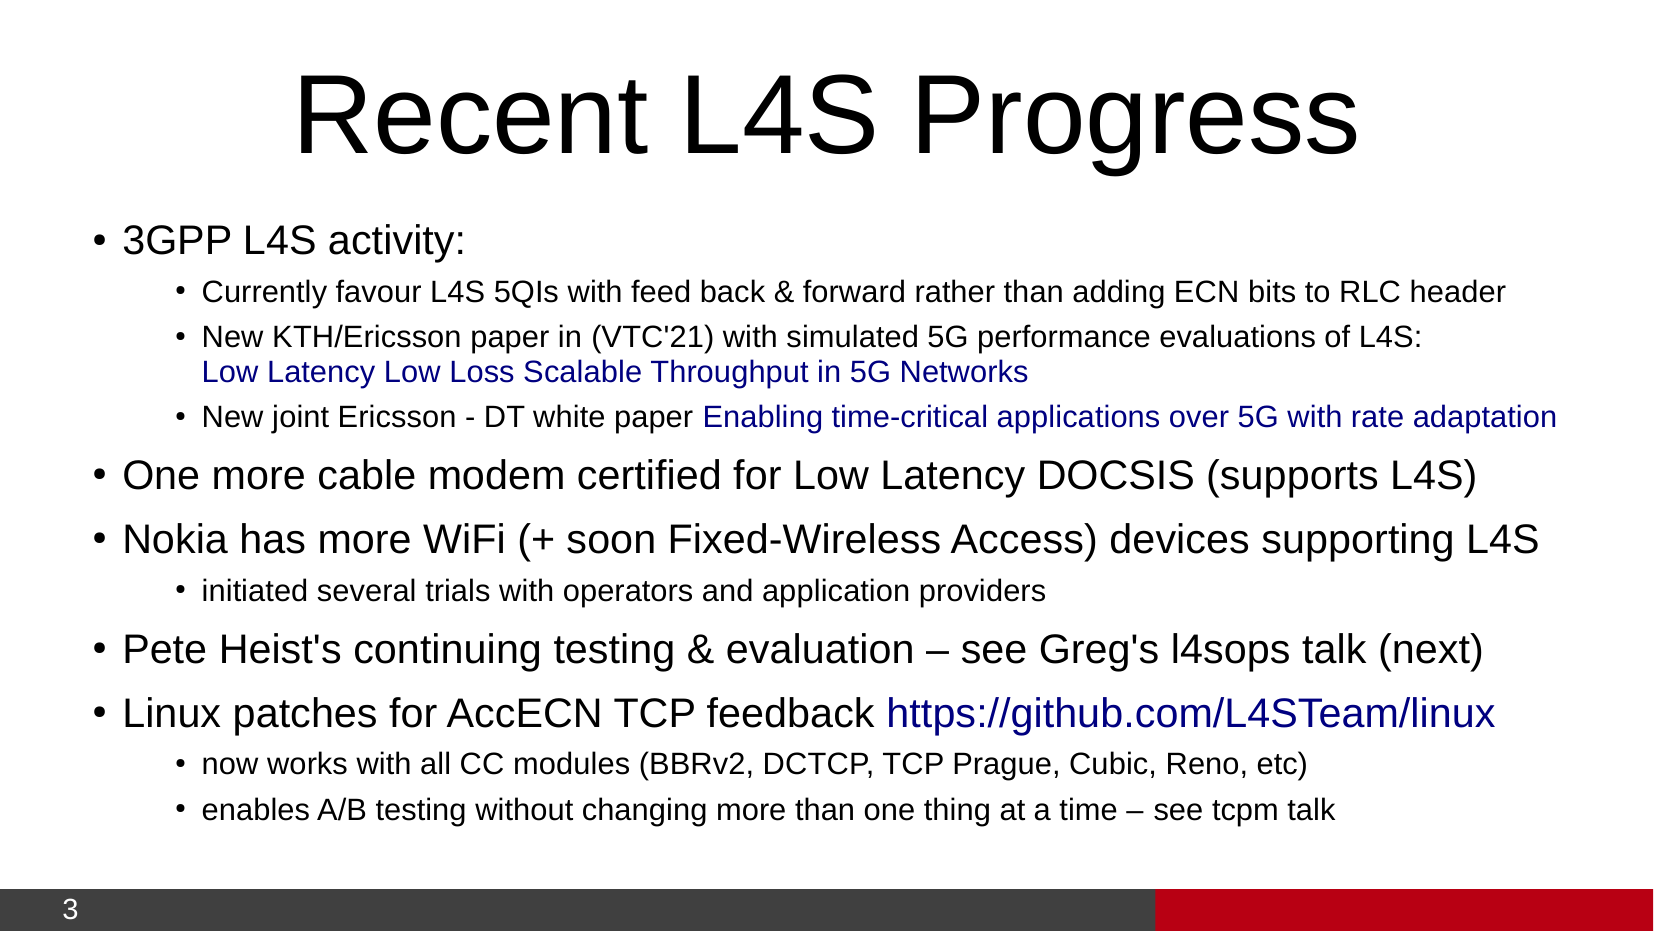

# Recent L4S Progress
3GPP L4S activity:
Currently favour L4S 5QIs with feed back & forward rather than adding ECN bits to RLC header
New KTH/Ericsson paper in (VTC'21) with simulated 5G performance evaluations of L4S: Low Latency Low Loss Scalable Throughput in 5G Networks
New joint Ericsson - DT white paper Enabling time-critical applications over 5G with rate adaptation
One more cable modem certified for Low Latency DOCSIS (supports L4S)
Nokia has more WiFi (+ soon Fixed-Wireless Access) devices supporting L4S
initiated several trials with operators and application providers
Pete Heist's continuing testing & evaluation – see Greg's l4sops talk (next)
Linux patches for AccECN TCP feedback https://github.com/L4STeam/linux
now works with all CC modules (BBRv2, DCTCP, TCP Prague, Cubic, Reno, etc)
enables A/B testing without changing more than one thing at a time – see tcpm talk
3